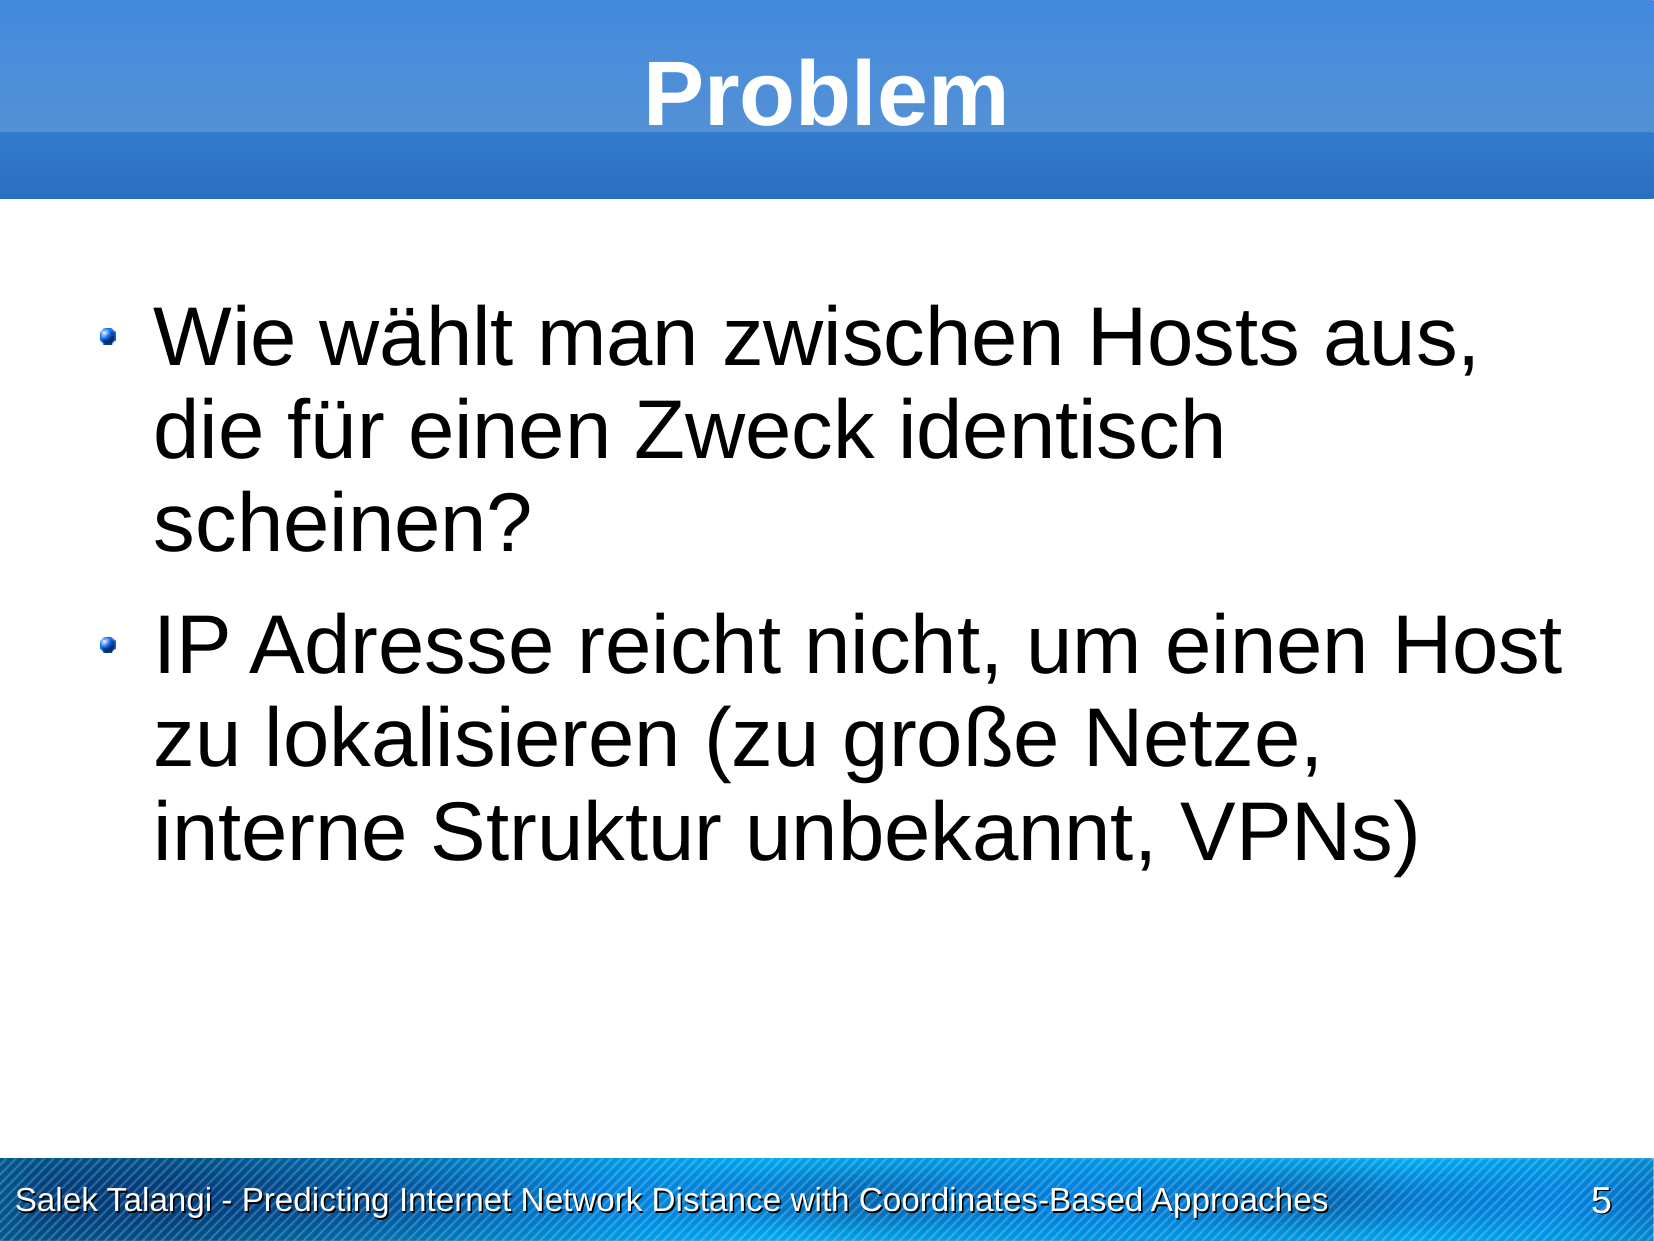

# Problem
Wie wählt man zwischen Hosts aus, die für einen Zweck identisch scheinen?
IP Adresse reicht nicht, um einen Host zu lokalisieren (zu große Netze, interne Struktur unbekannt, VPNs)